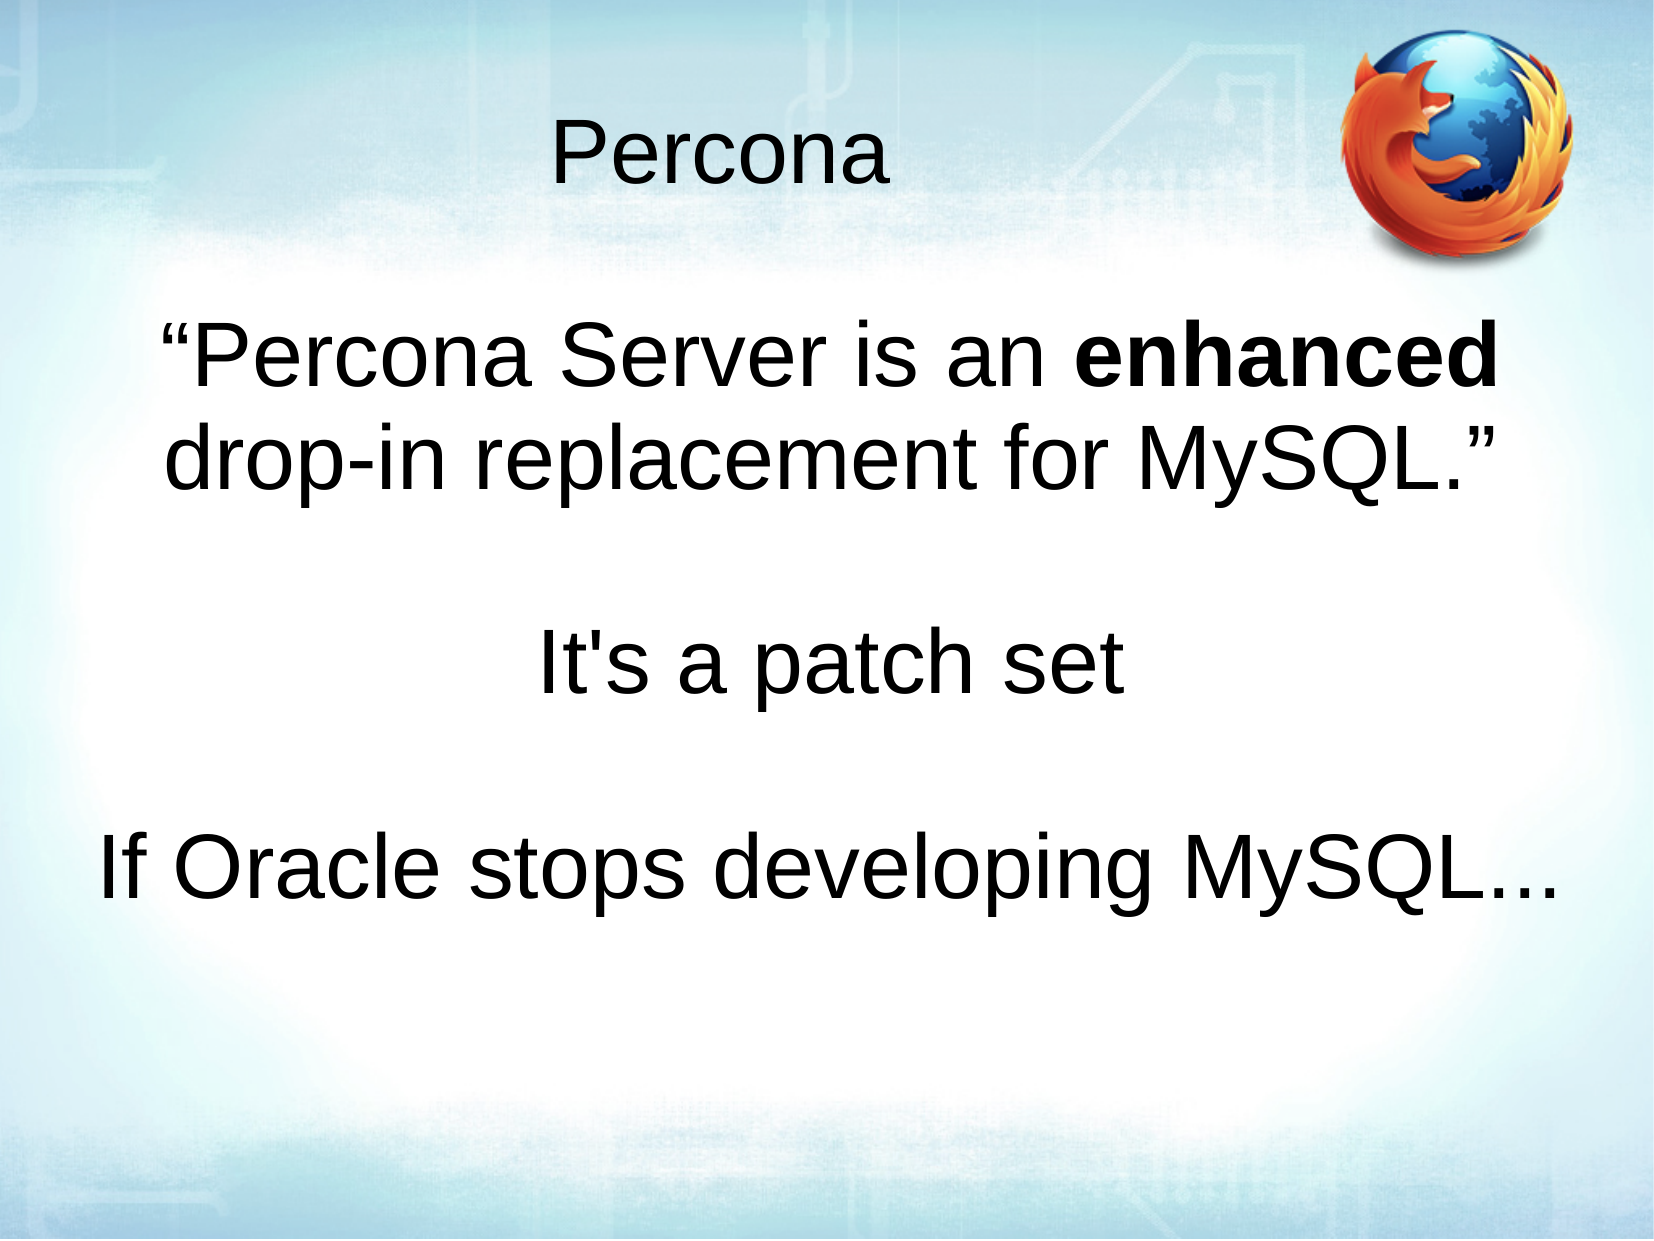

# Percona
“Percona Server is an enhanced drop-in replacement for MySQL.”
It's a patch set
If Oracle stops developing MySQL...